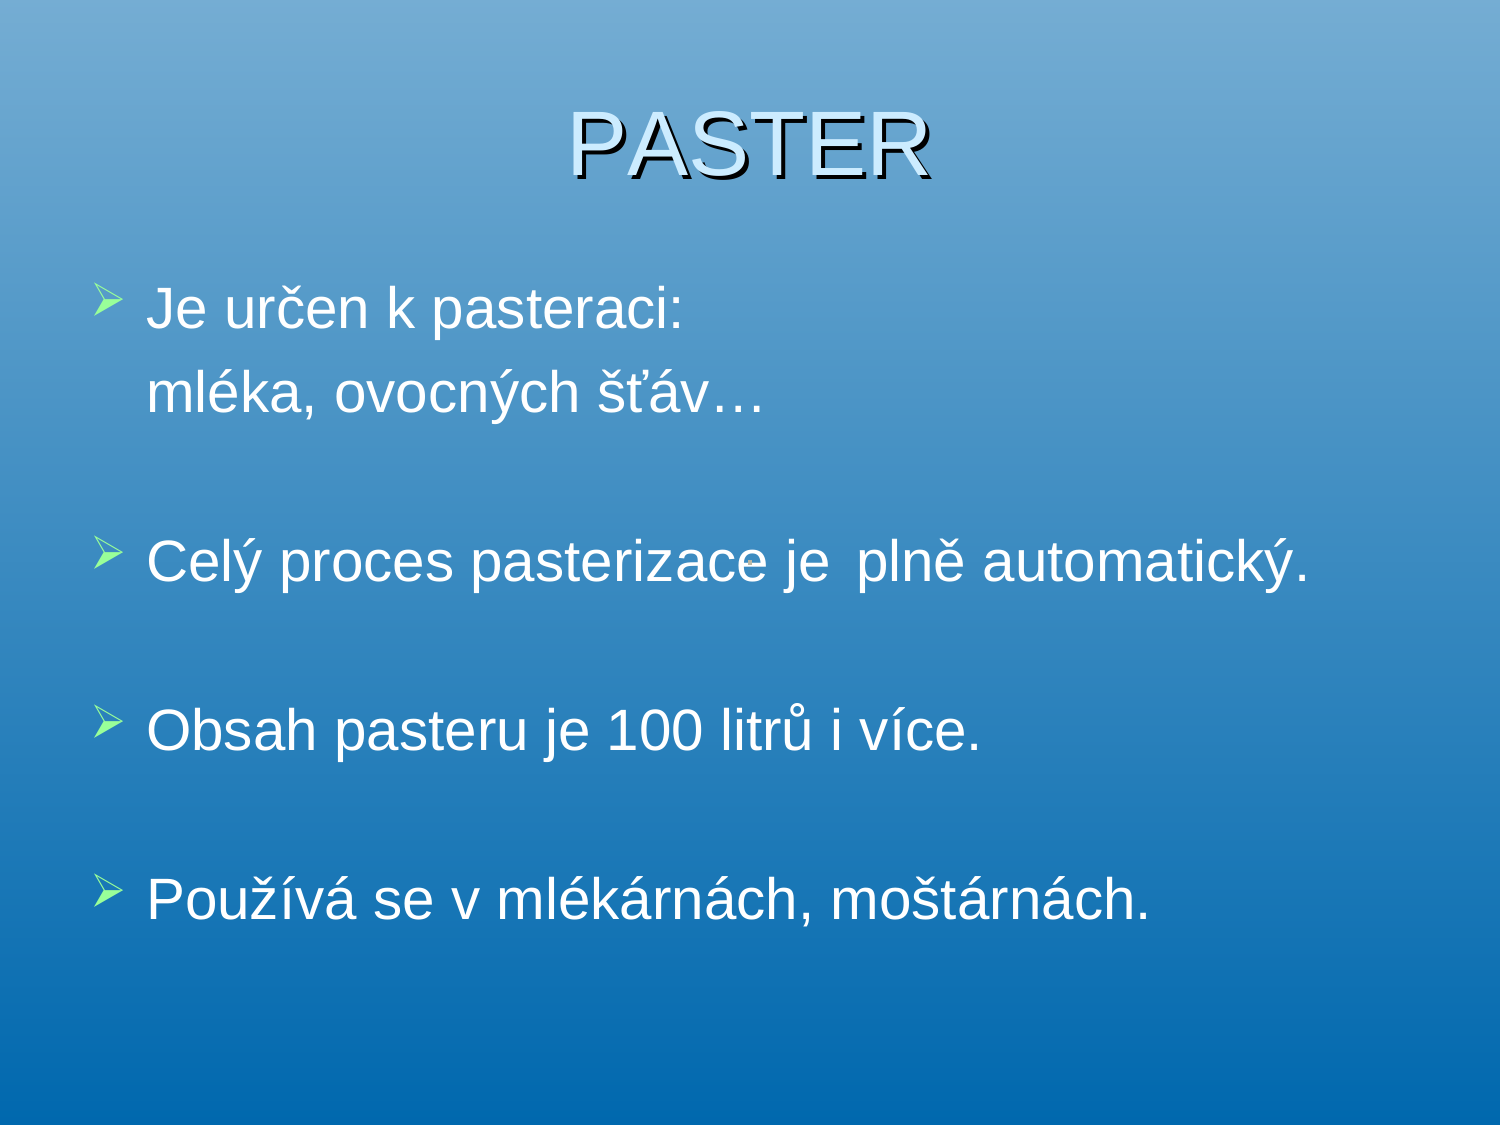

# PASTER
Je určen k pasteraci:
	mléka, ovocných šťáv…
Celý proces pasterizace je	 plně automatický.
Obsah pasteru je 100 litrů i více.
Používá se v mlékárnách, moštárnách.